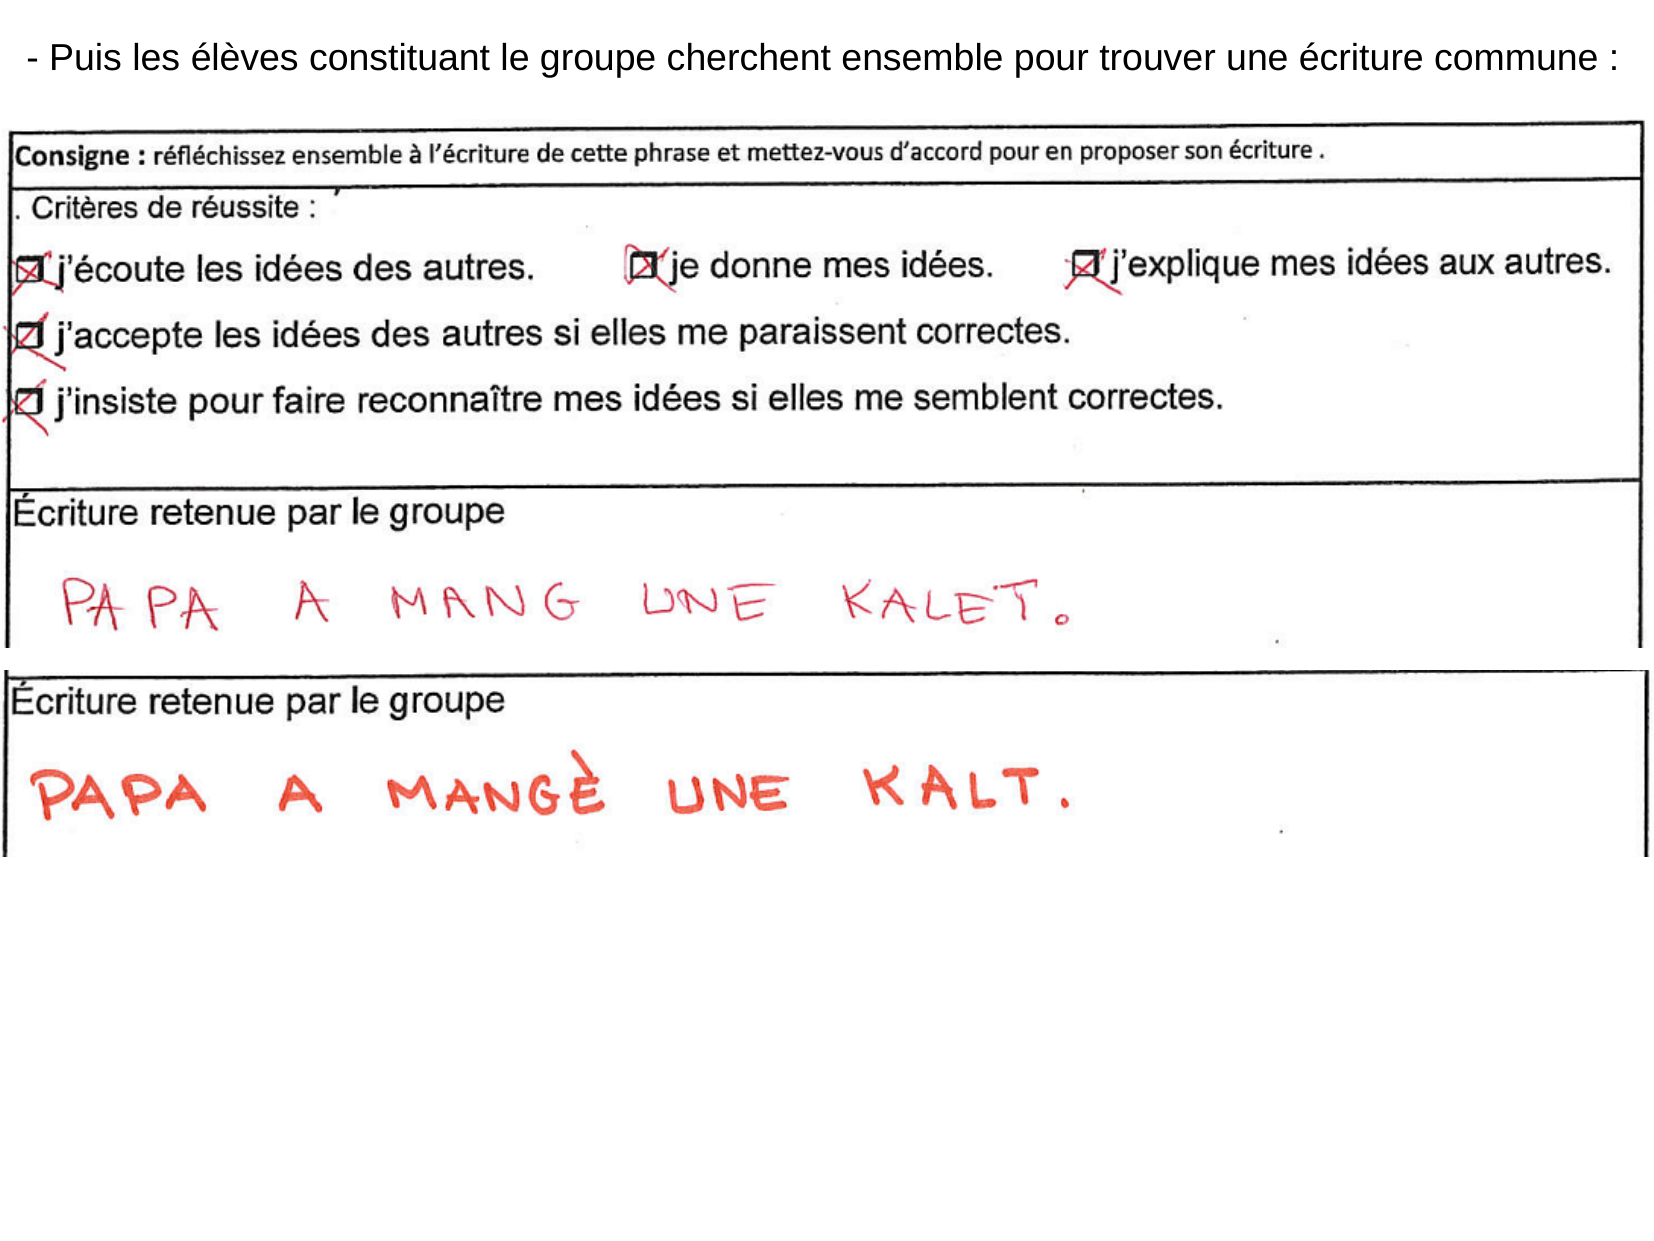

- Puis les élèves constituant le groupe cherchent ensemble pour trouver une écriture commune :